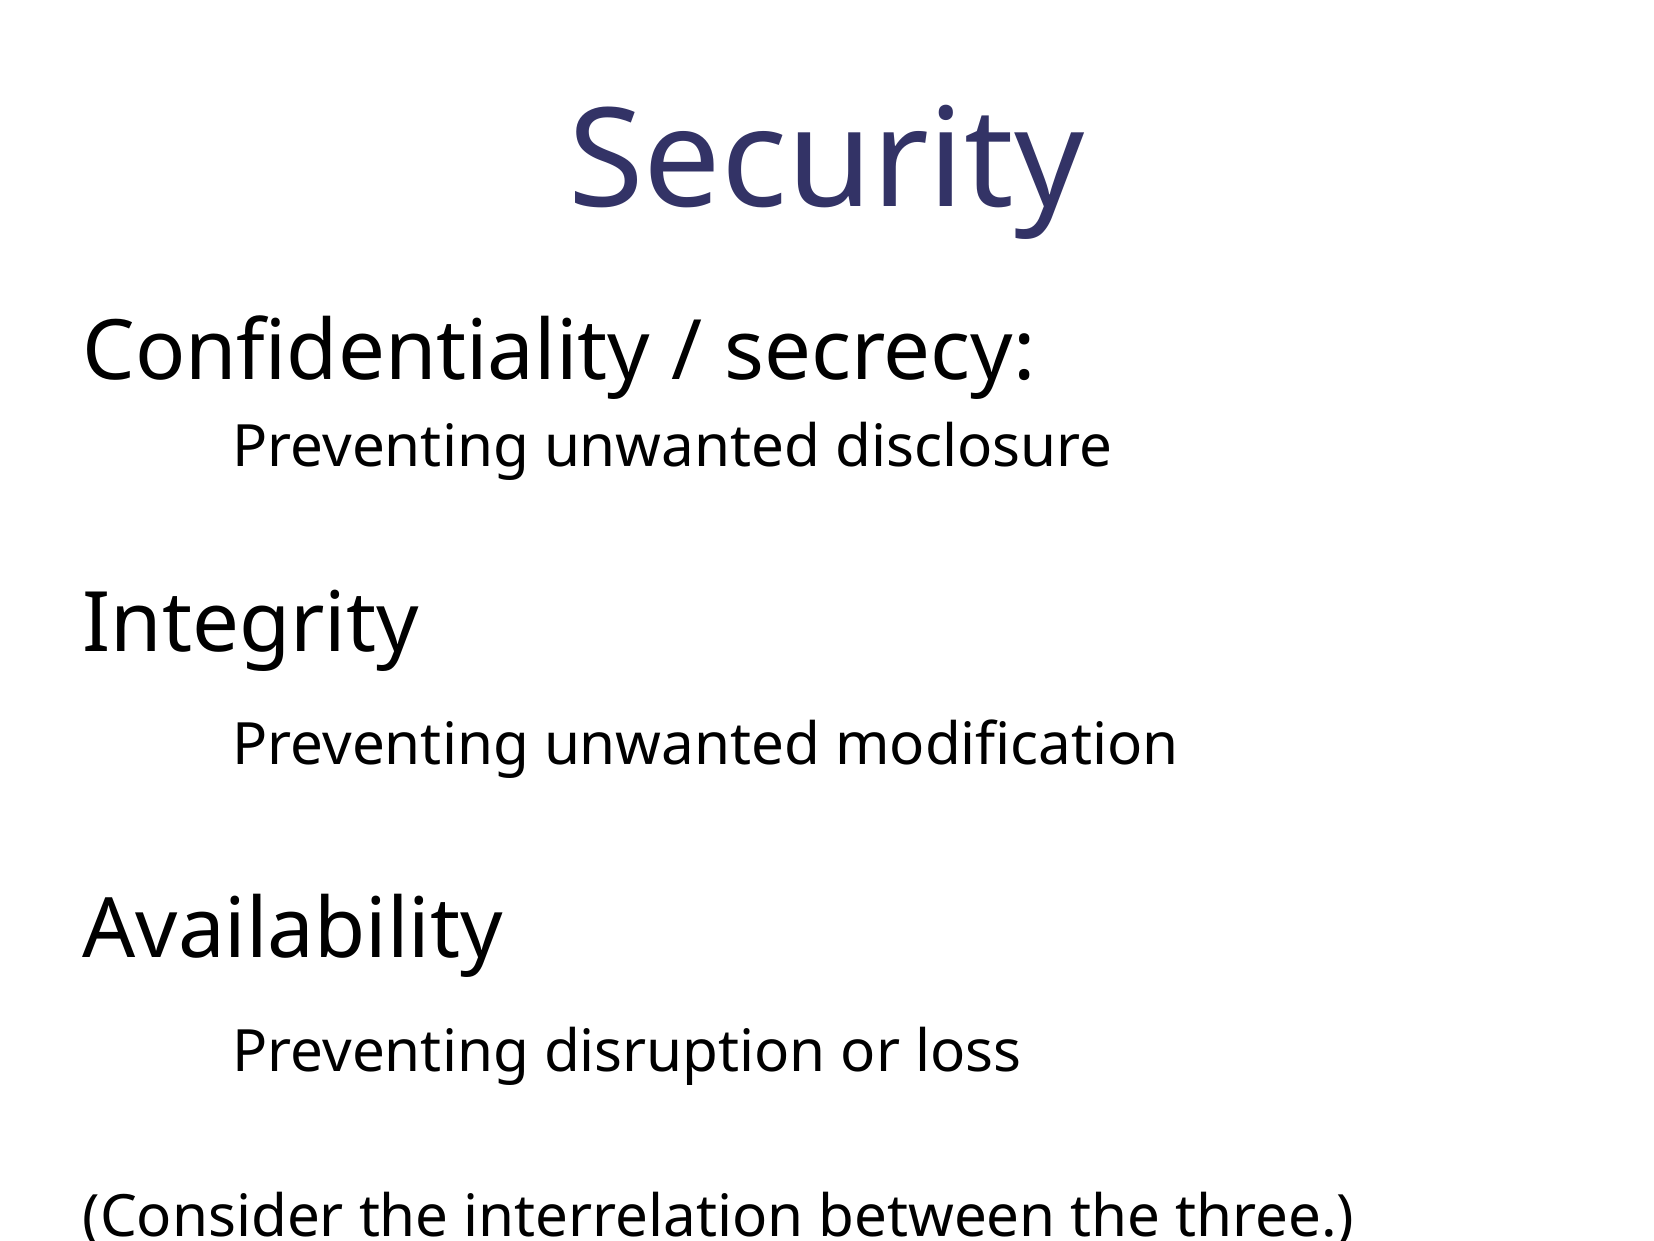

# Security
Confidentiality / secrecy:
		Preventing unwanted disclosure
Integrity
		Preventing unwanted modification
Availability
		Preventing disruption or loss
(Consider the interrelation between the three.)